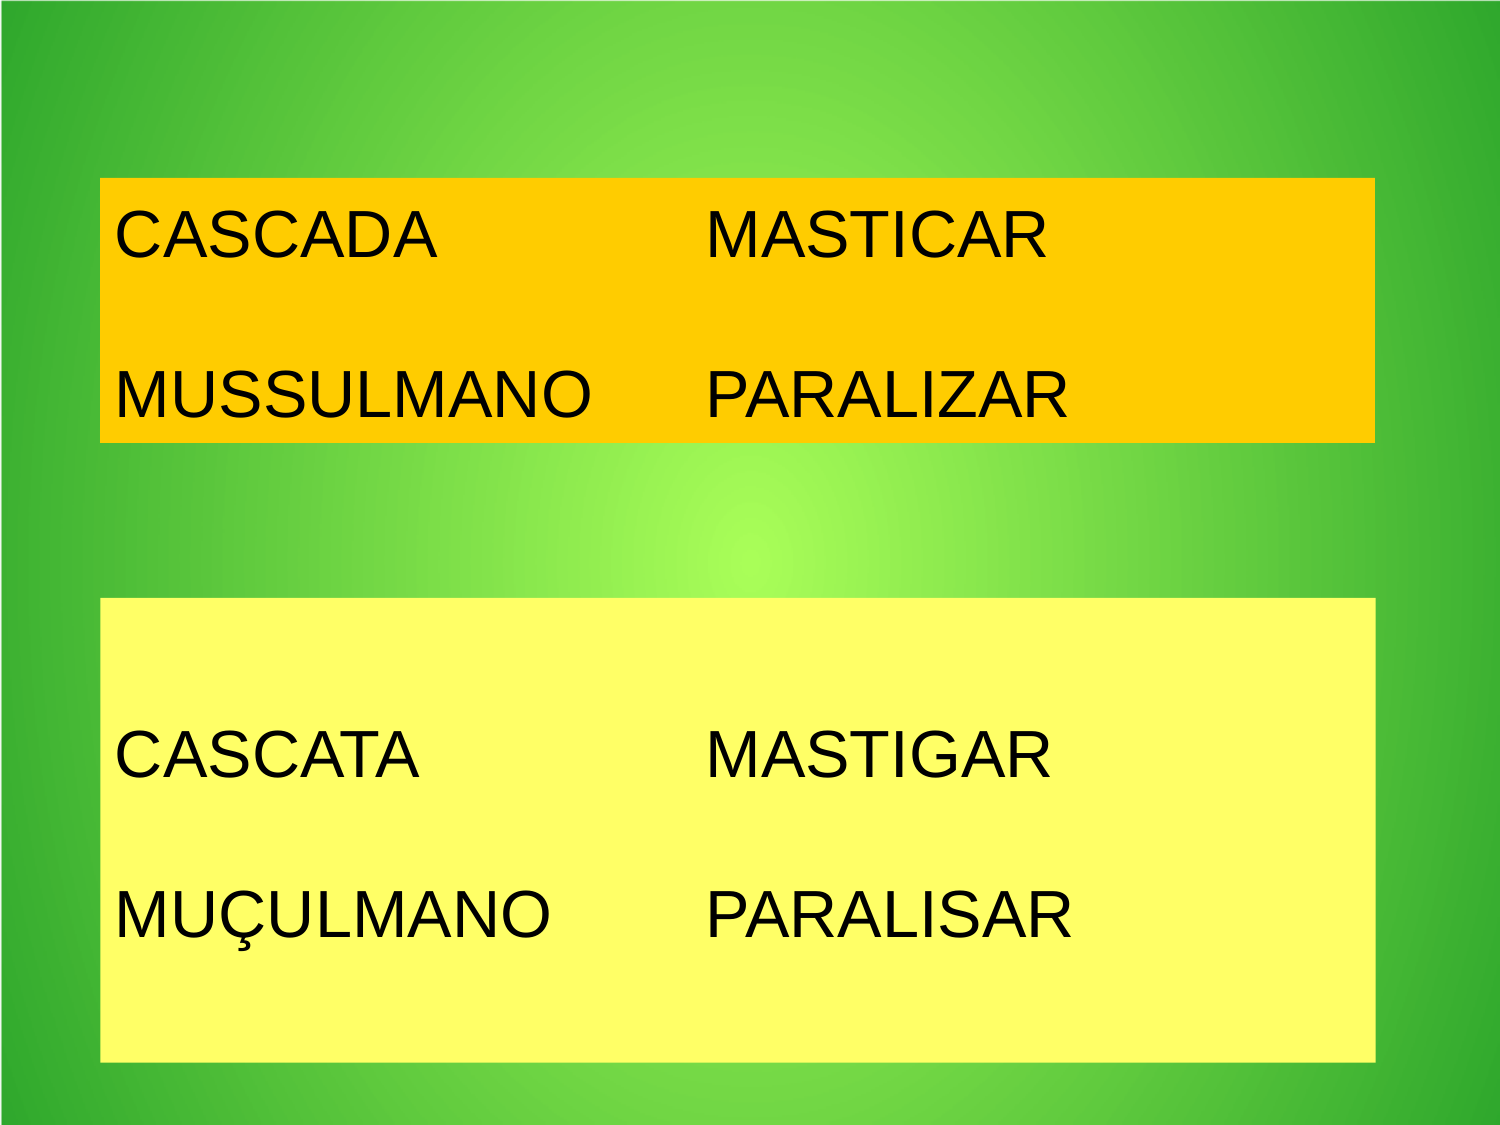

CASCADA				MASTICAR
MUSSULMANO		PARALIZAR
CASCATA				MASTIGAR
MUÇULMANO			PARALISAR